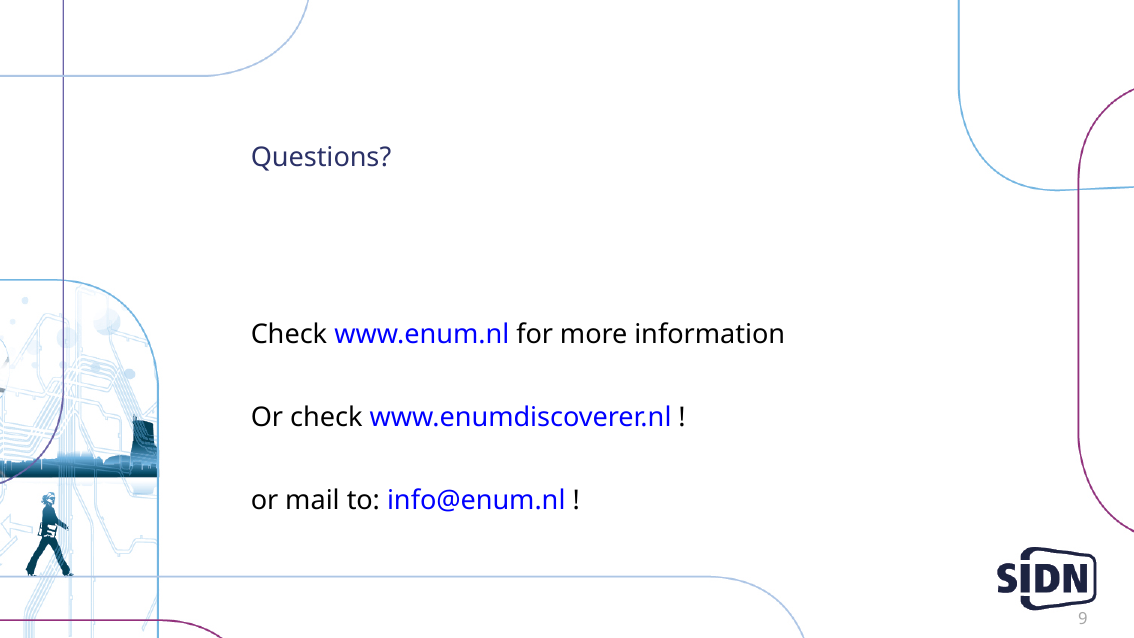

# Questions?
Check www.enum.nl for more information
Or check www.enumdiscoverer.nl !
or mail to: info@enum.nl !